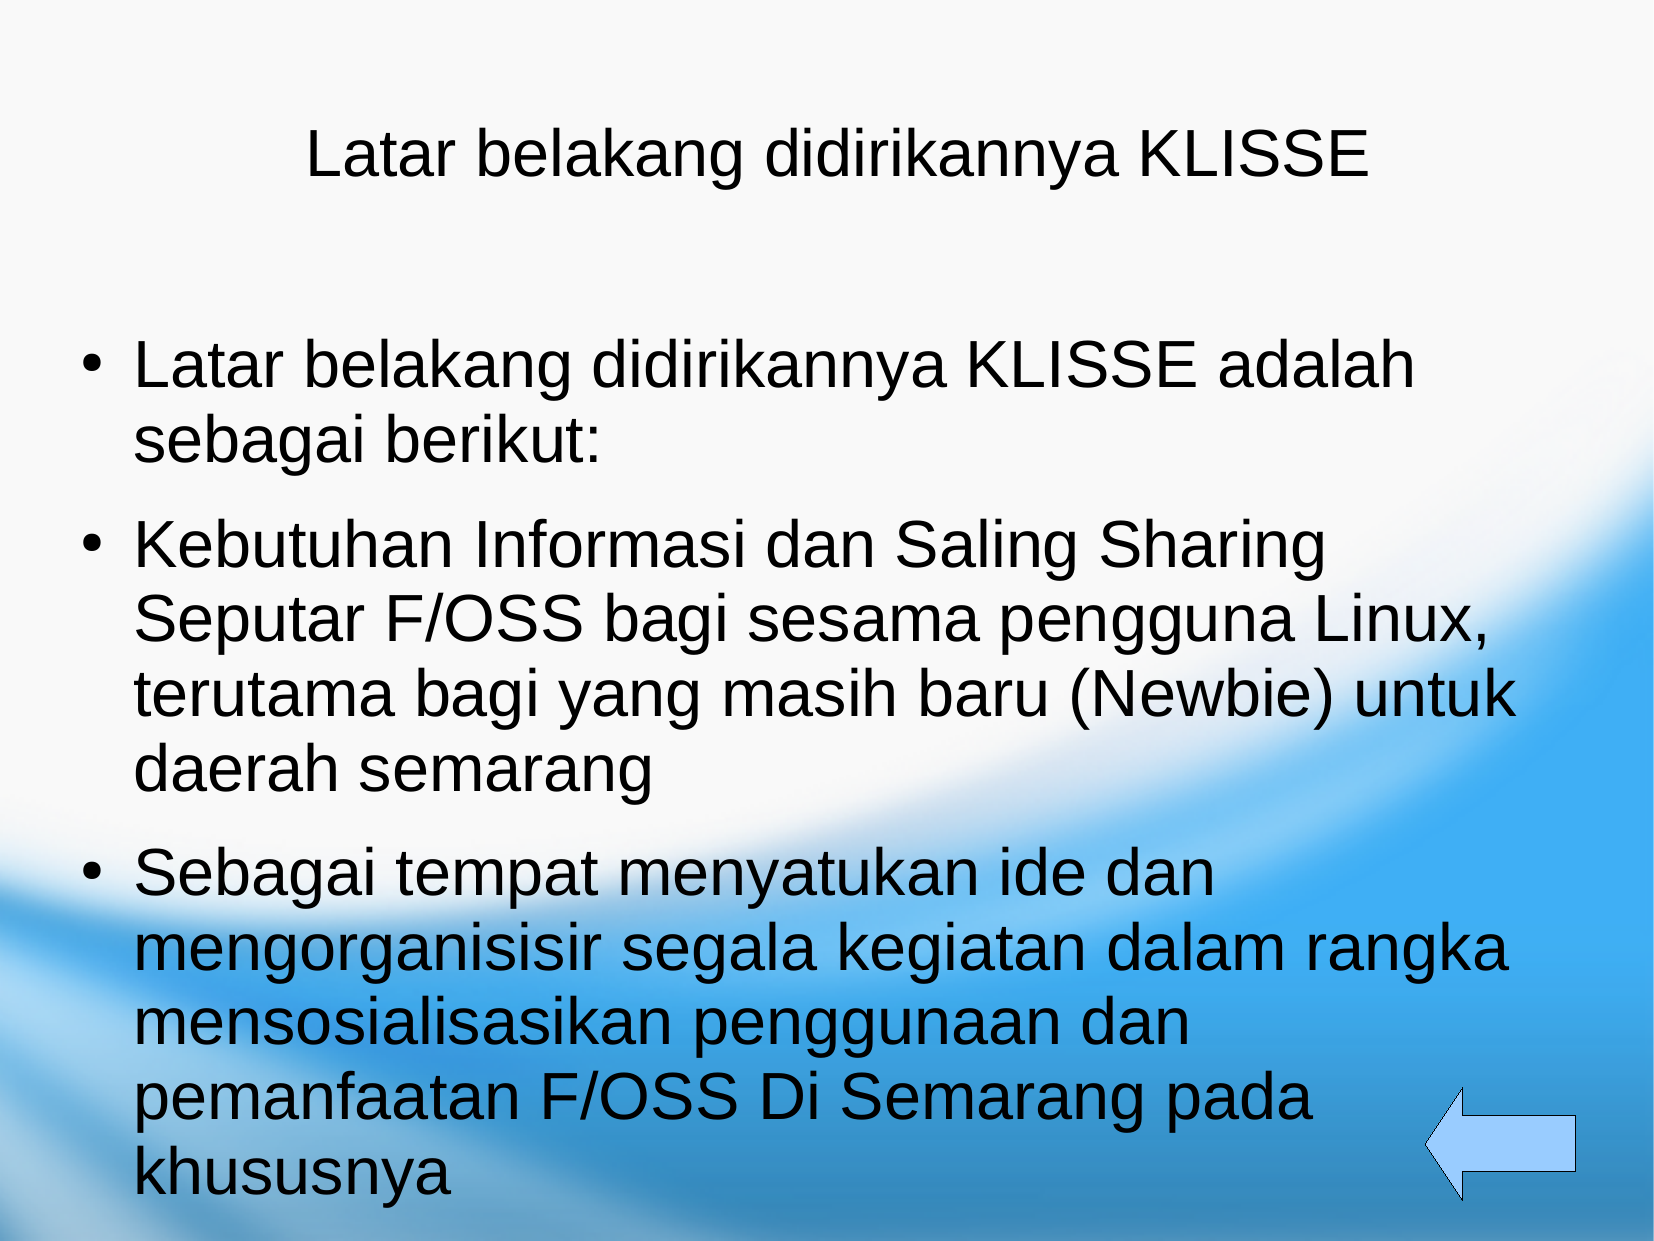

# Latar belakang didirikannya KLISSE
Latar belakang didirikannya KLISSE adalah sebagai berikut:
Kebutuhan Informasi dan Saling Sharing Seputar F/OSS bagi sesama pengguna Linux, terutama bagi yang masih baru (Newbie) untuk daerah semarang
Sebagai tempat menyatukan ide dan mengorganisisir segala kegiatan dalam rangka mensosialisasikan penggunaan dan pemanfaatan F/OSS Di Semarang pada khususnya